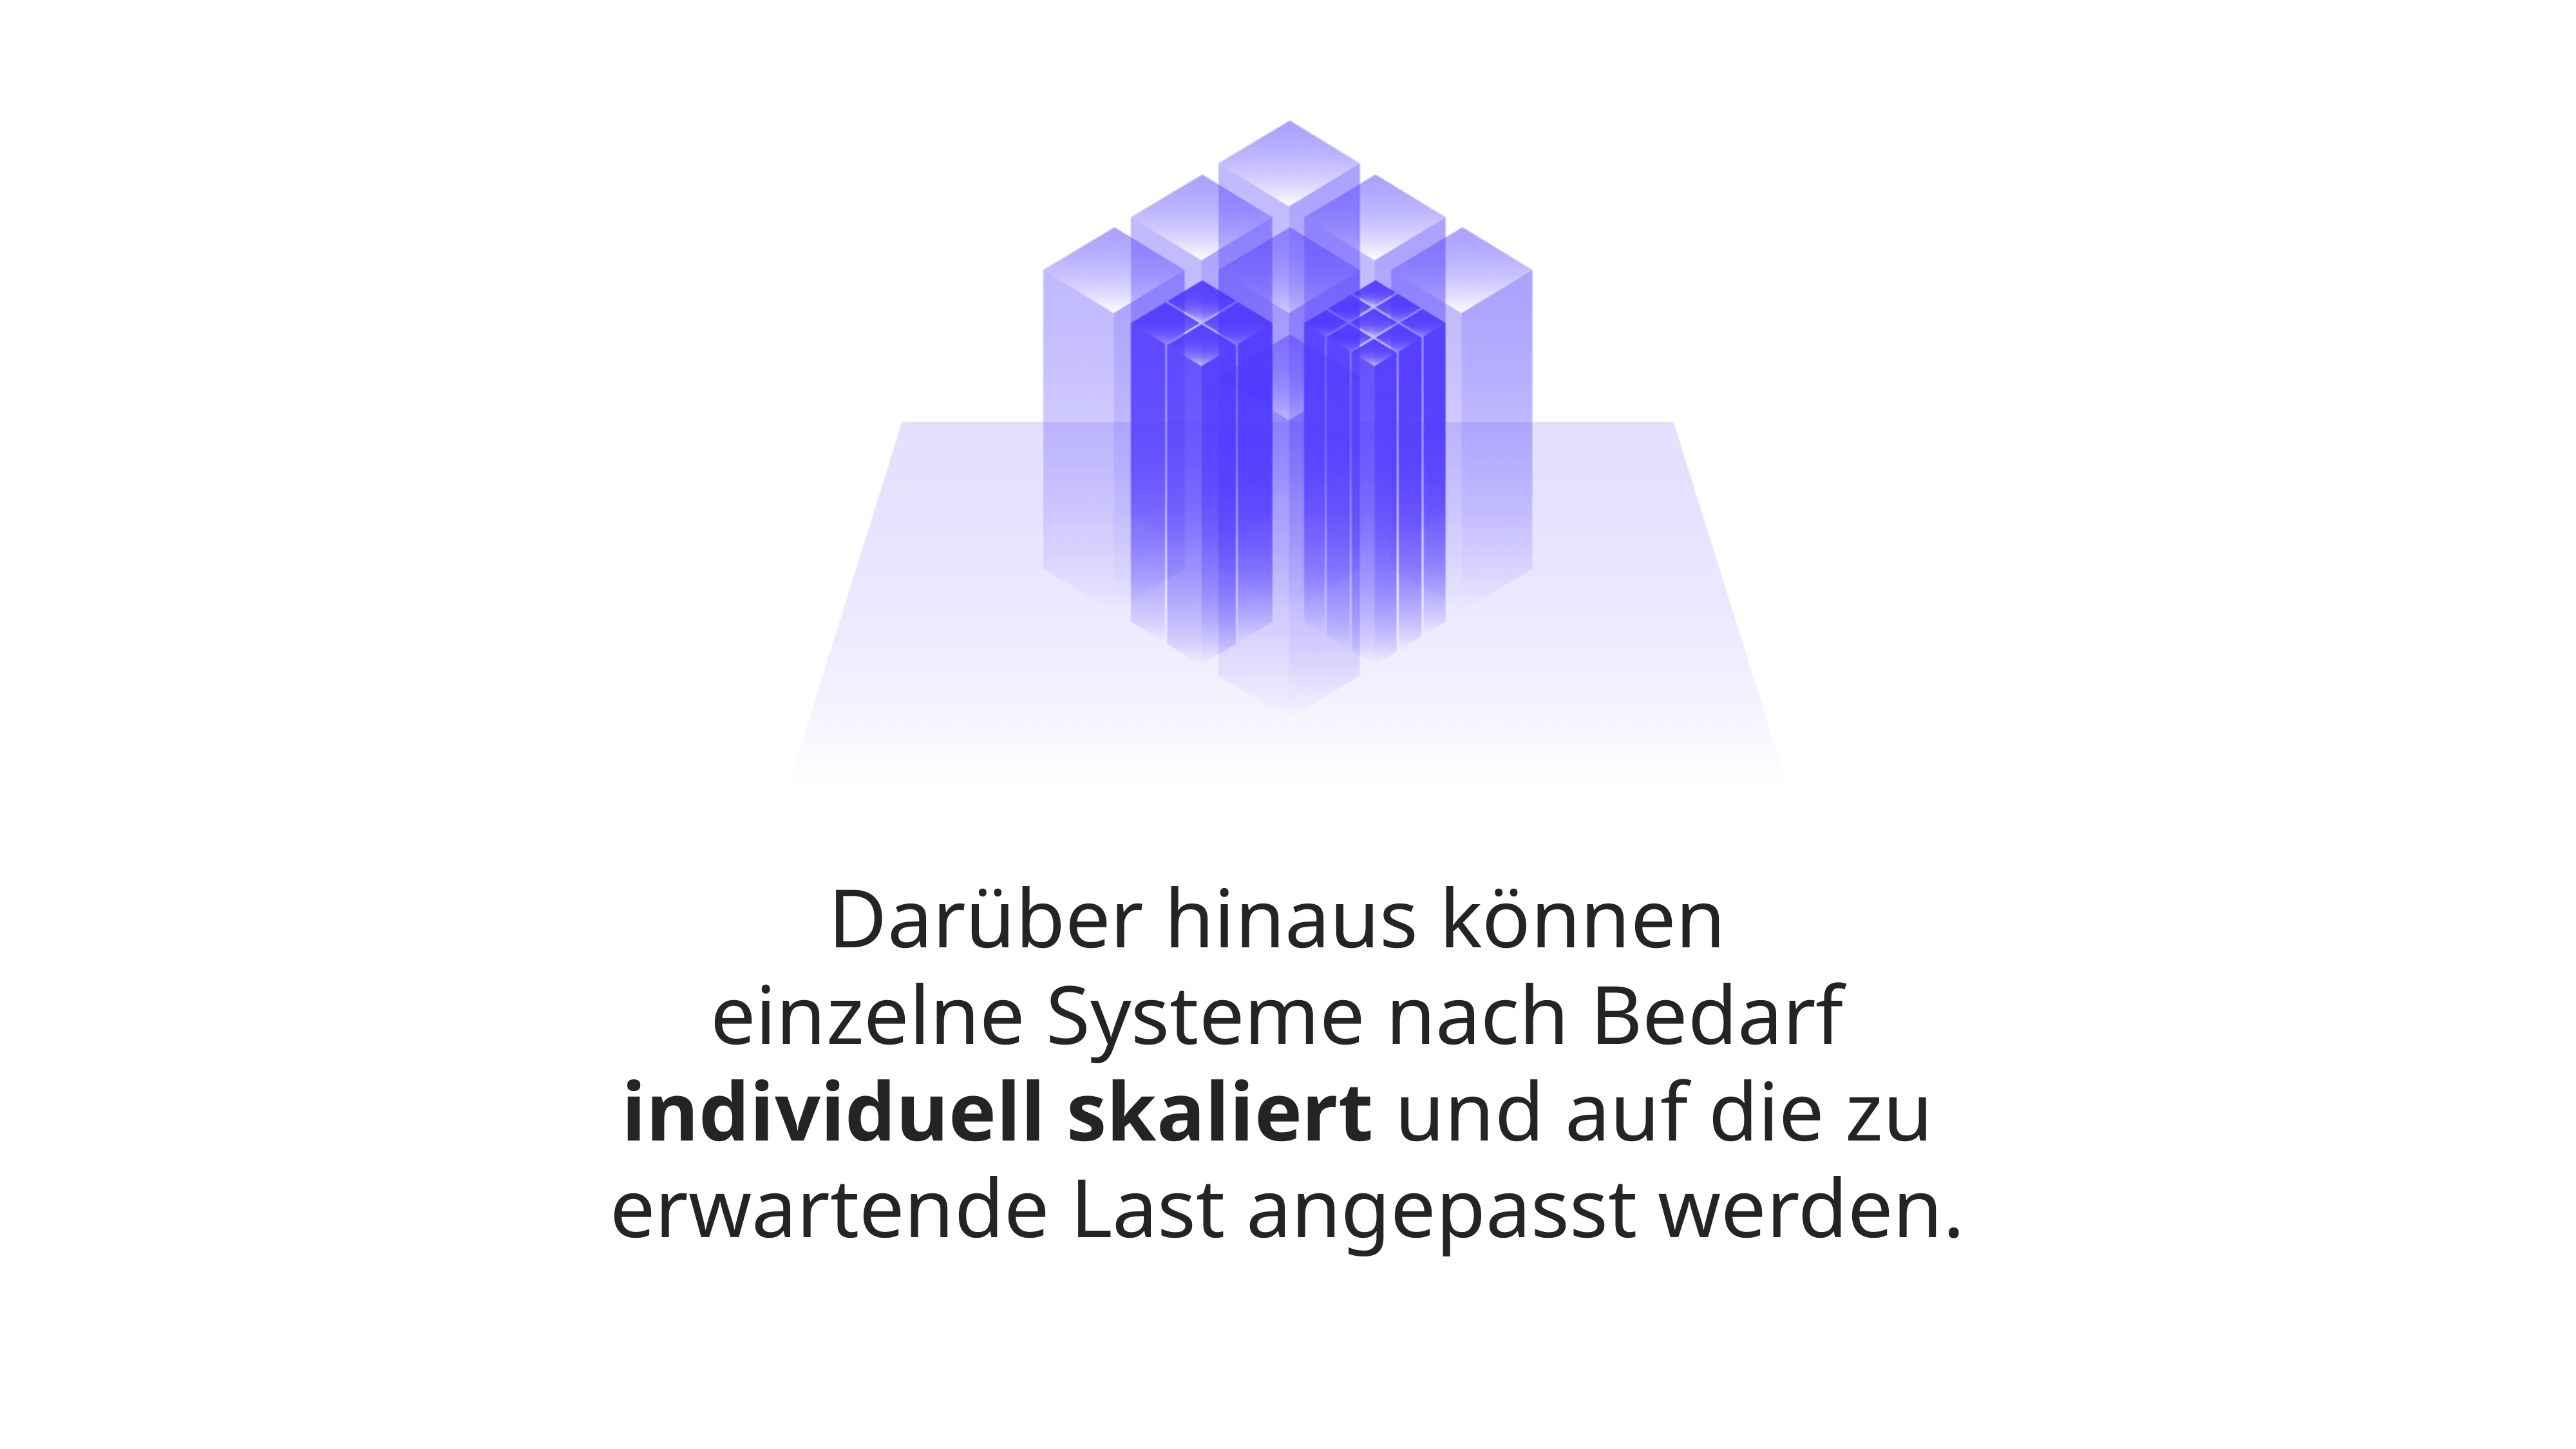

# Darüber hinaus können einzelne Systeme nach Bedarf individuell skaliert und auf die zu erwartende Last angepasst werden.